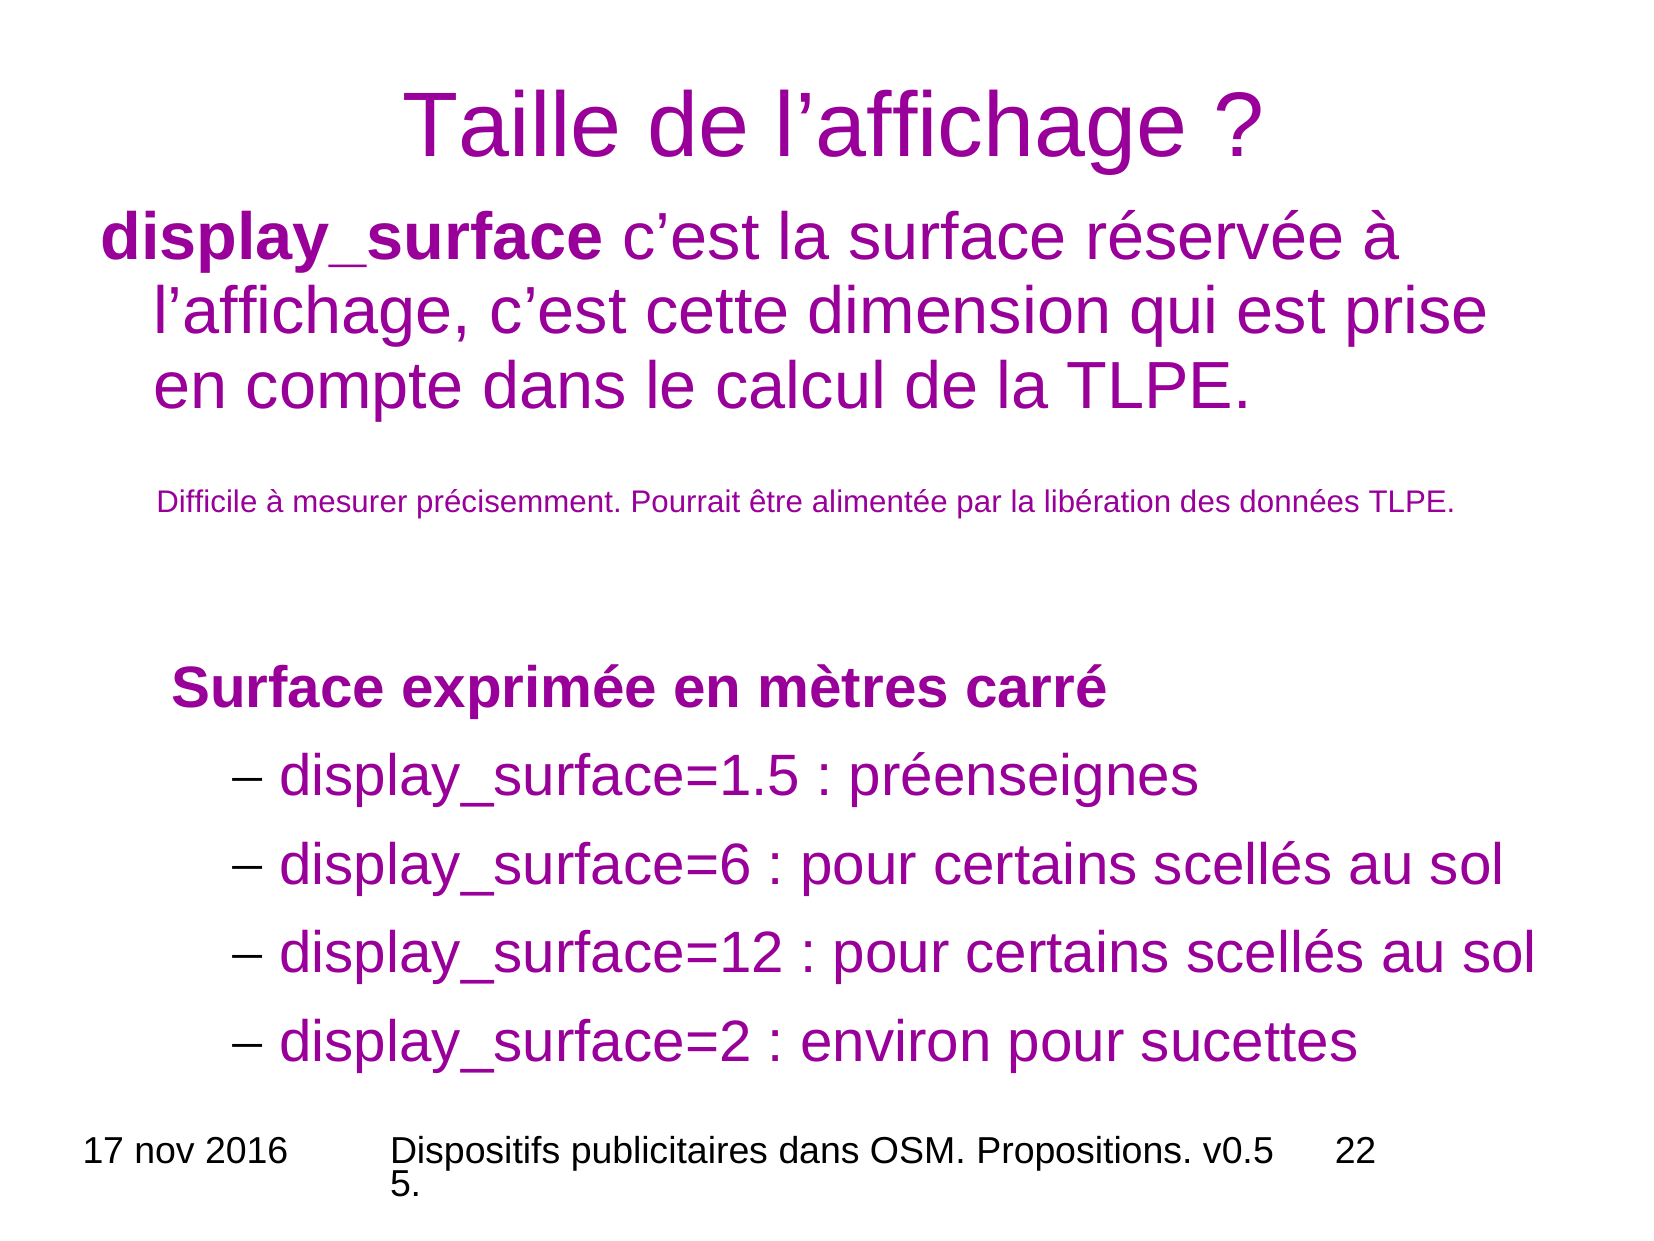

# Taille de l’affichage ?
display_surface c’est la surface réservée à l’affichage, c’est cette dimension qui est prise en compte dans le calcul de la TLPE.
 Difficile à mesurer précisemment. Pourrait être alimentée par la libération des données TLPE.
Surface exprimée en mètres carré
display_surface=1.5 : préenseignes
display_surface=6 : pour certains scellés au sol
display_surface=12 : pour certains scellés au sol
display_surface=2 : environ pour sucettes
17 nov 2016
Dispositifs publicitaires dans OSM. Propositions. v0.55.
22